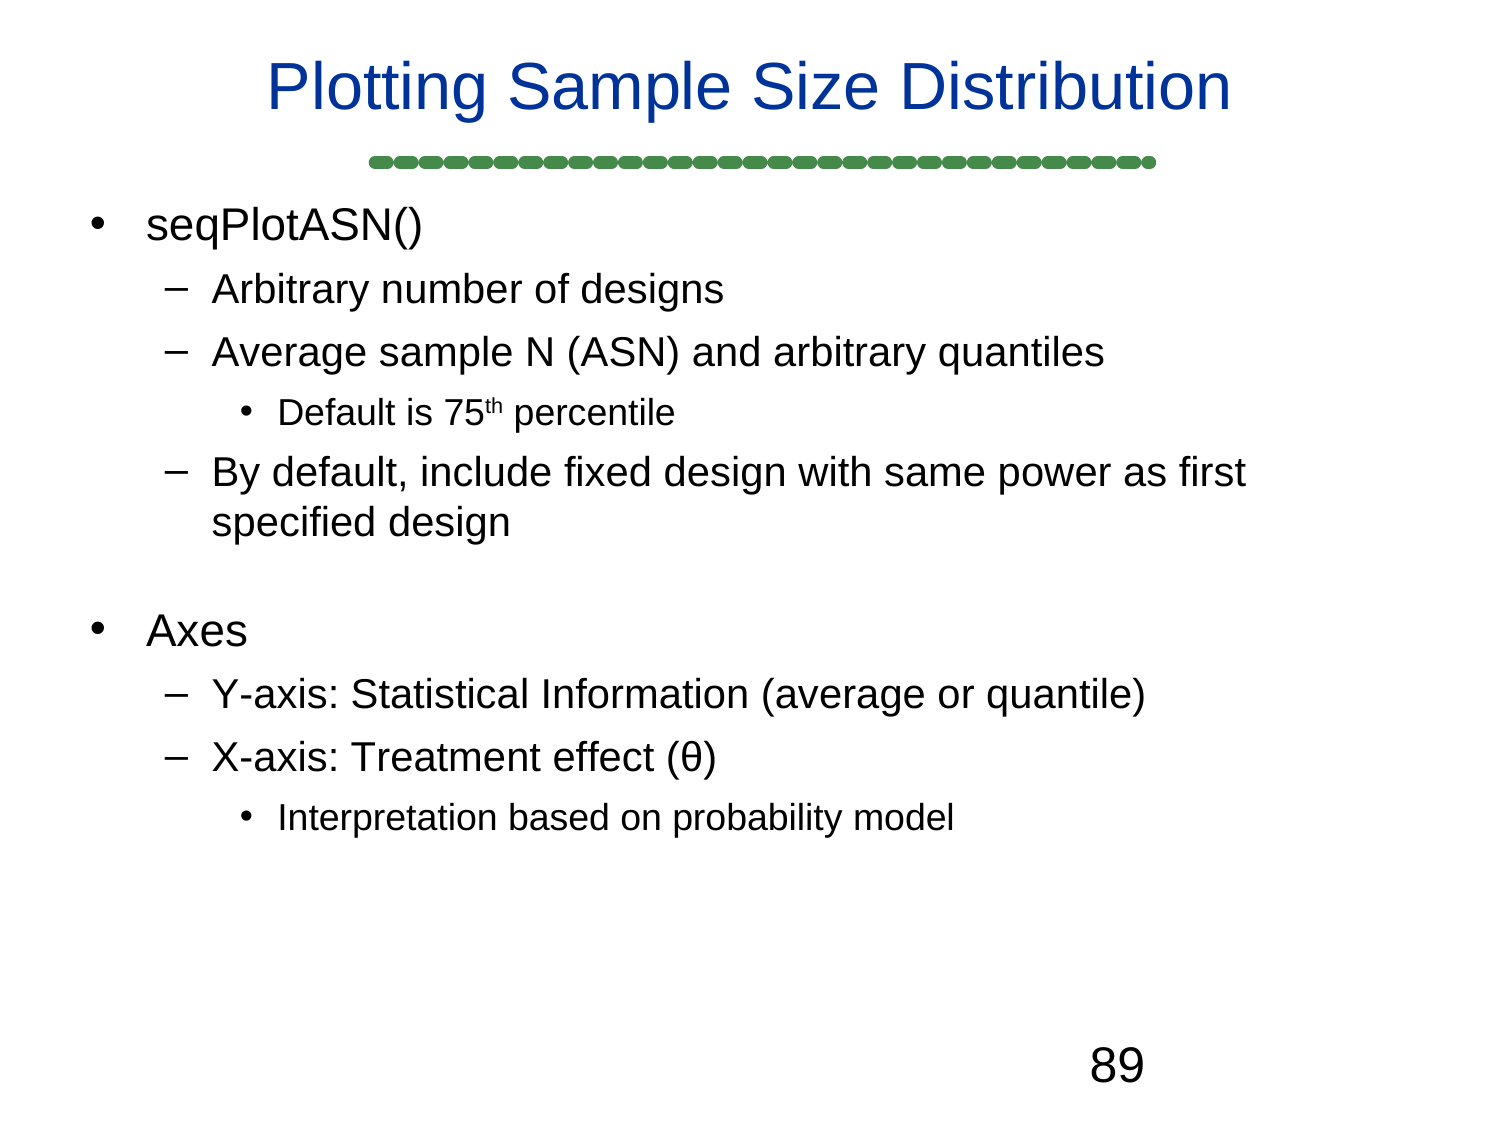

# Plotting Sample Size Distribution
seqPlotASN()
Arbitrary number of designs
Average sample N (ASN) and arbitrary quantiles
Default is 75th percentile
By default, include fixed design with same power as first specified design
Axes
Y-axis: Statistical Information (average or quantile)
X-axis: Treatment effect (θ)
Interpretation based on probability model
89